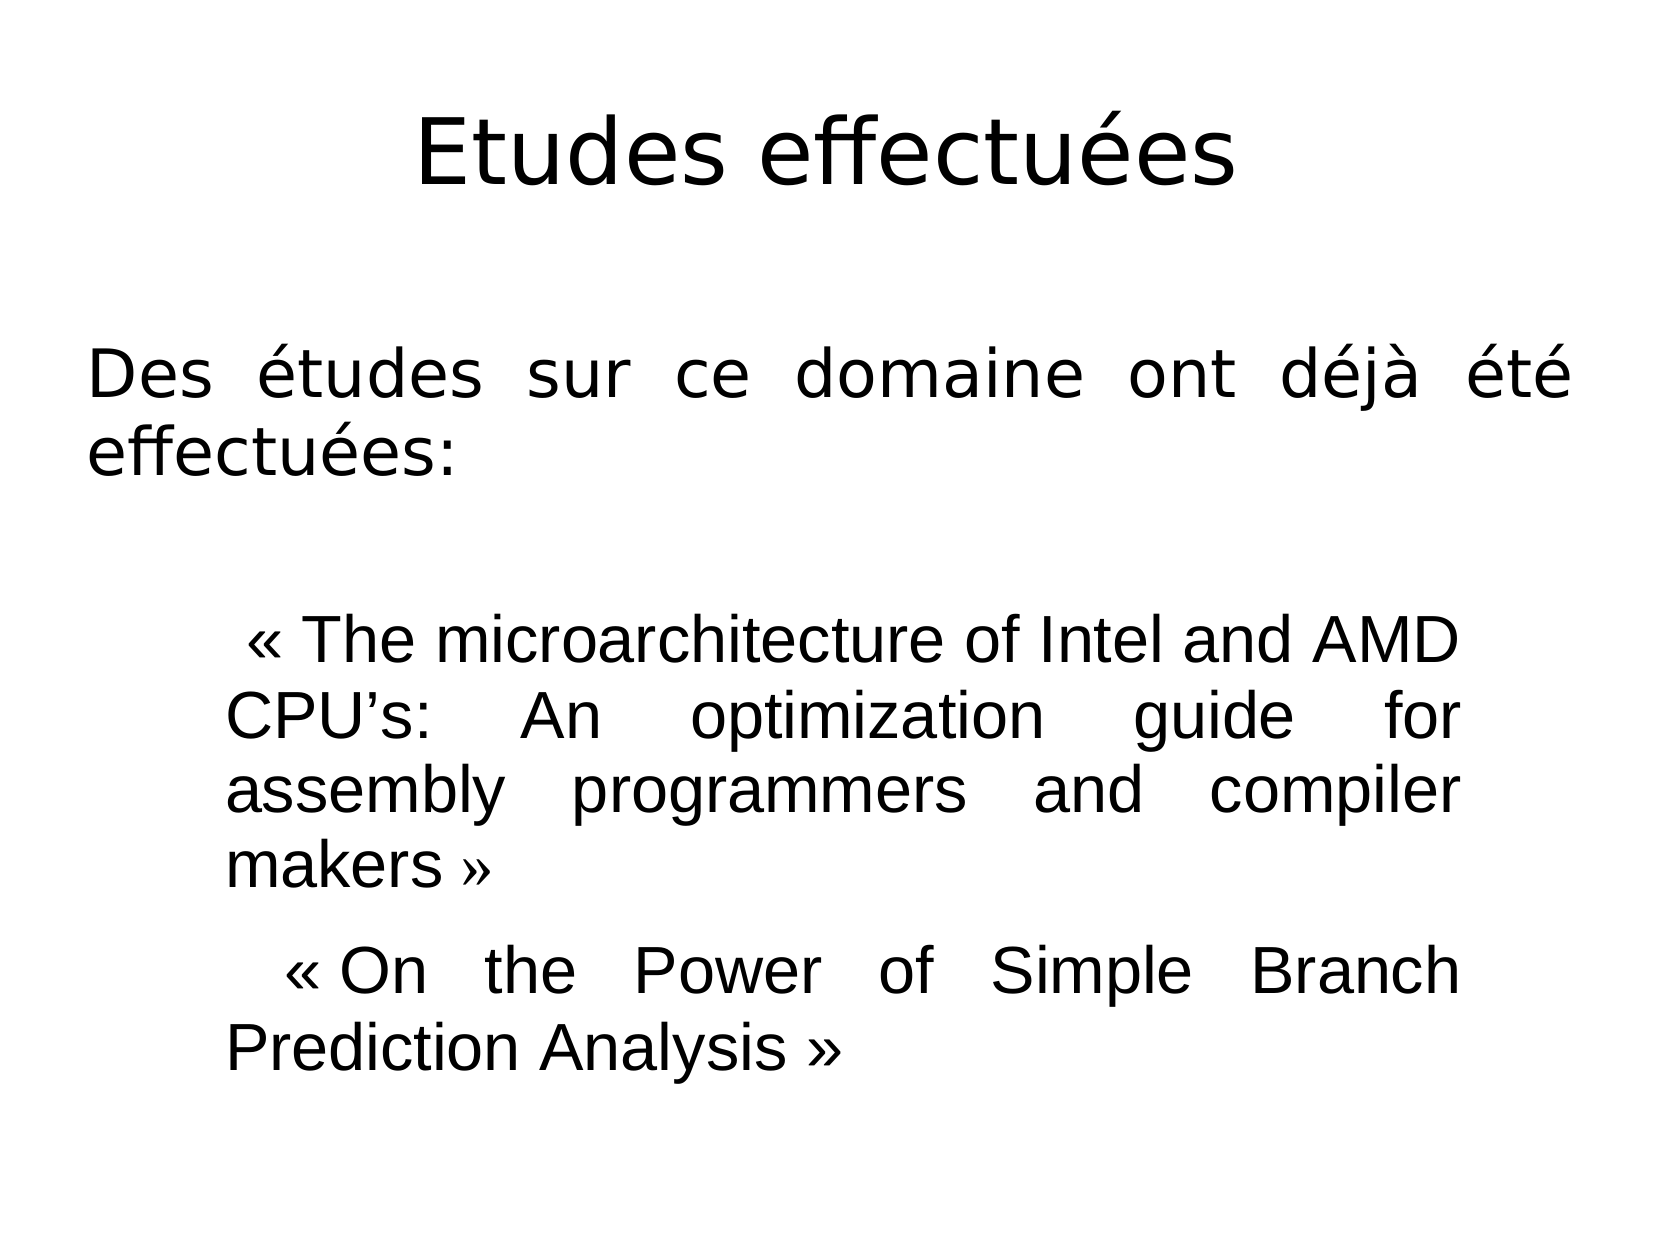

# Etudes effectuées
Des études sur ce domaine ont déjà été effectuées:
 « The microarchitecture of Intel and AMD CPU’s: An optimization guide for assembly programmers and compiler makers »
 « On the Power of Simple Branch Prediction Analysis »